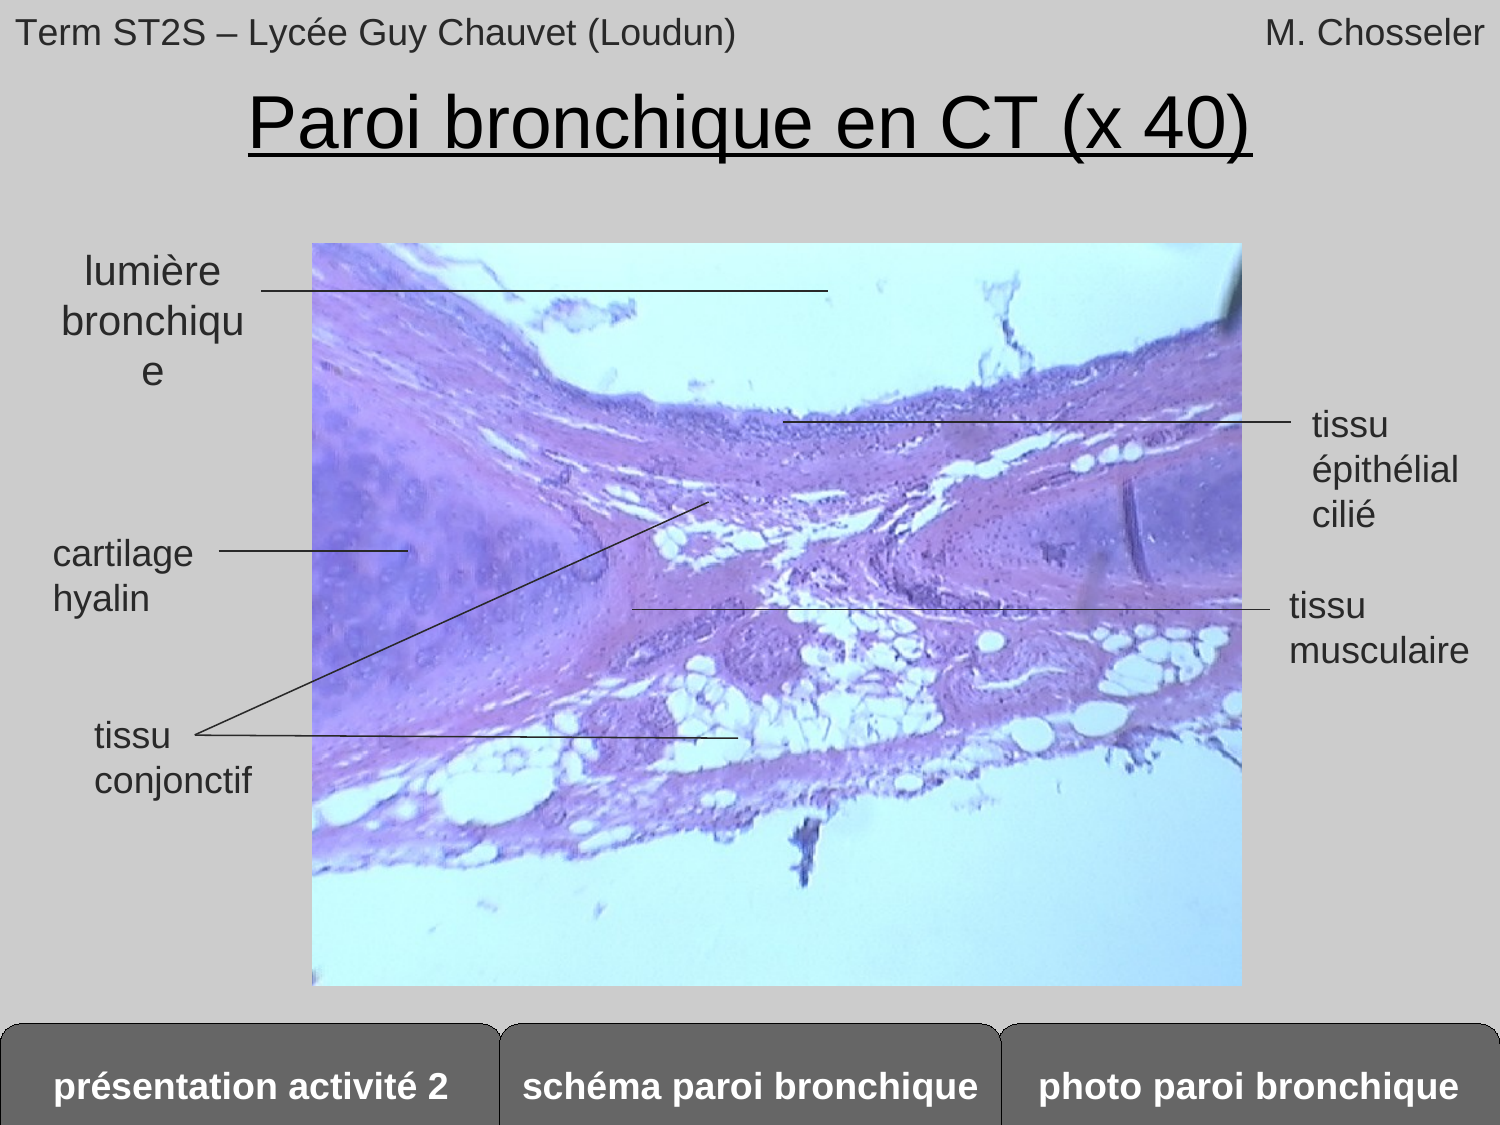

# Paroi bronchique en CT (x 40)
lumière bronchique
tissu épithélial
cilié
cartilage hyalin
tissu musculaire
tissu conjonctif